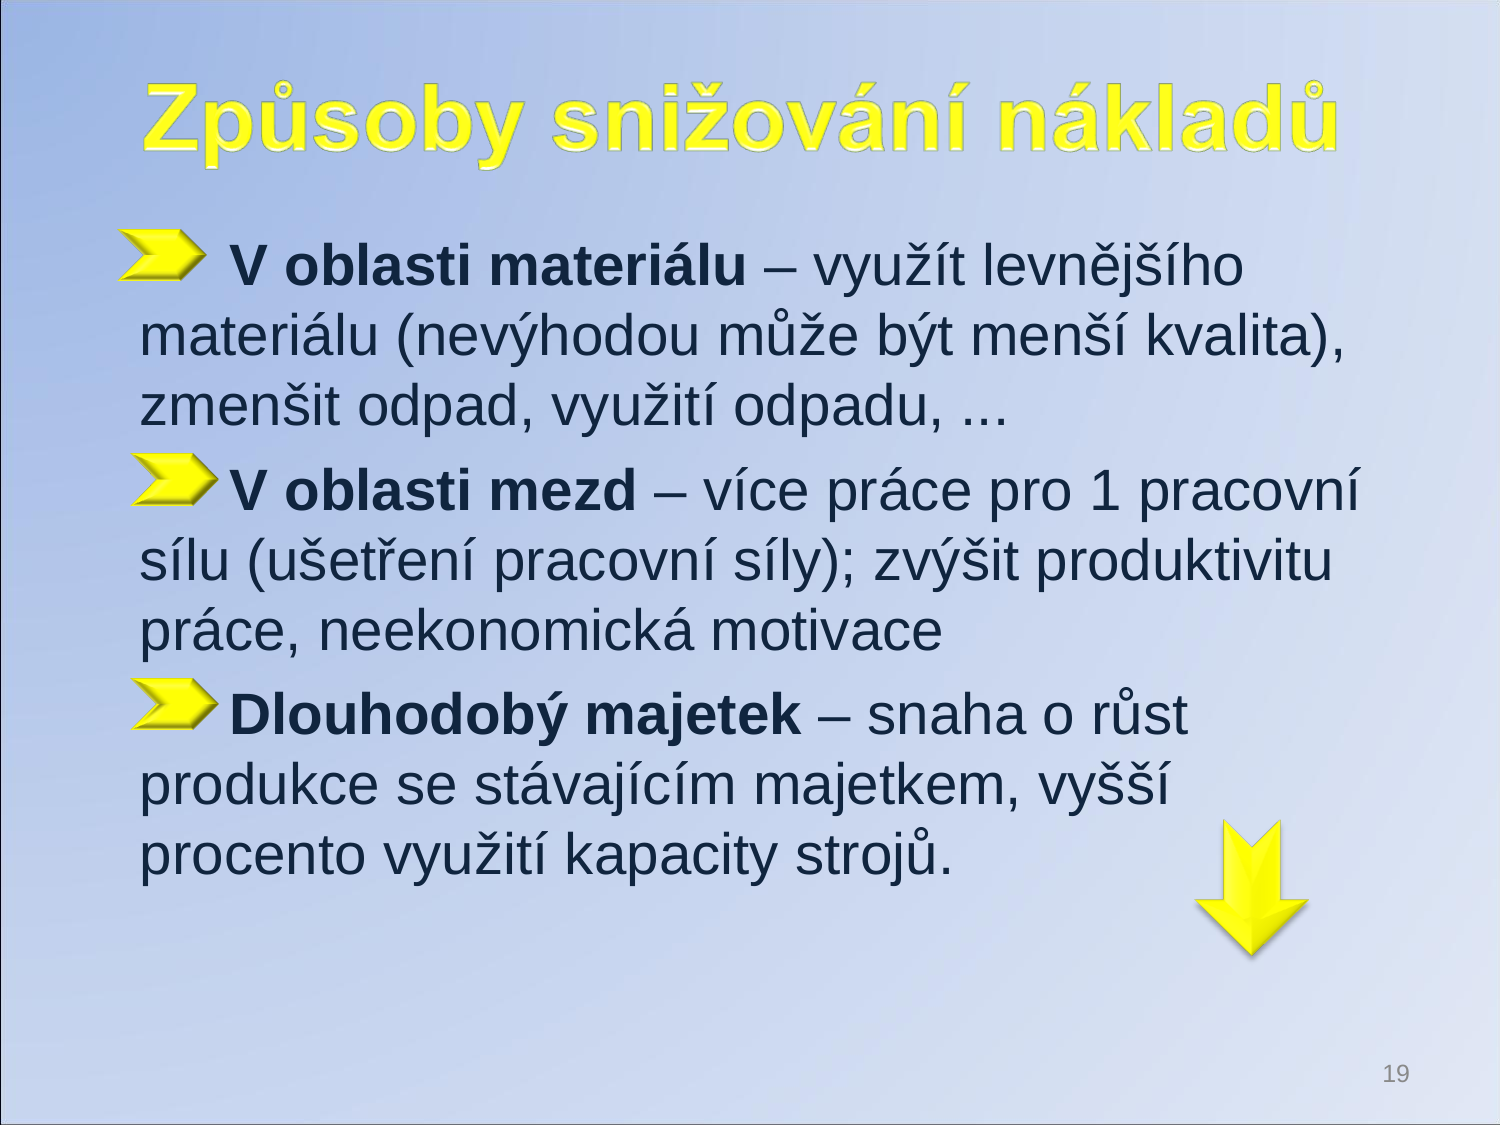

# V oblasti materiálu – využít levnějšího materiálu (nevýhodou může být menší kvalita), zmenšit odpad, využití odpadu, ...
		V oblasti mezd – více práce pro 1 pracovní sílu (ušetření pracovní síly); zvýšit produktivitu práce, neekonomická motivace
		Dlouhodobý majetek – snaha o růst produkce se stávajícím majetkem, vyšší procento využití kapacity strojů.